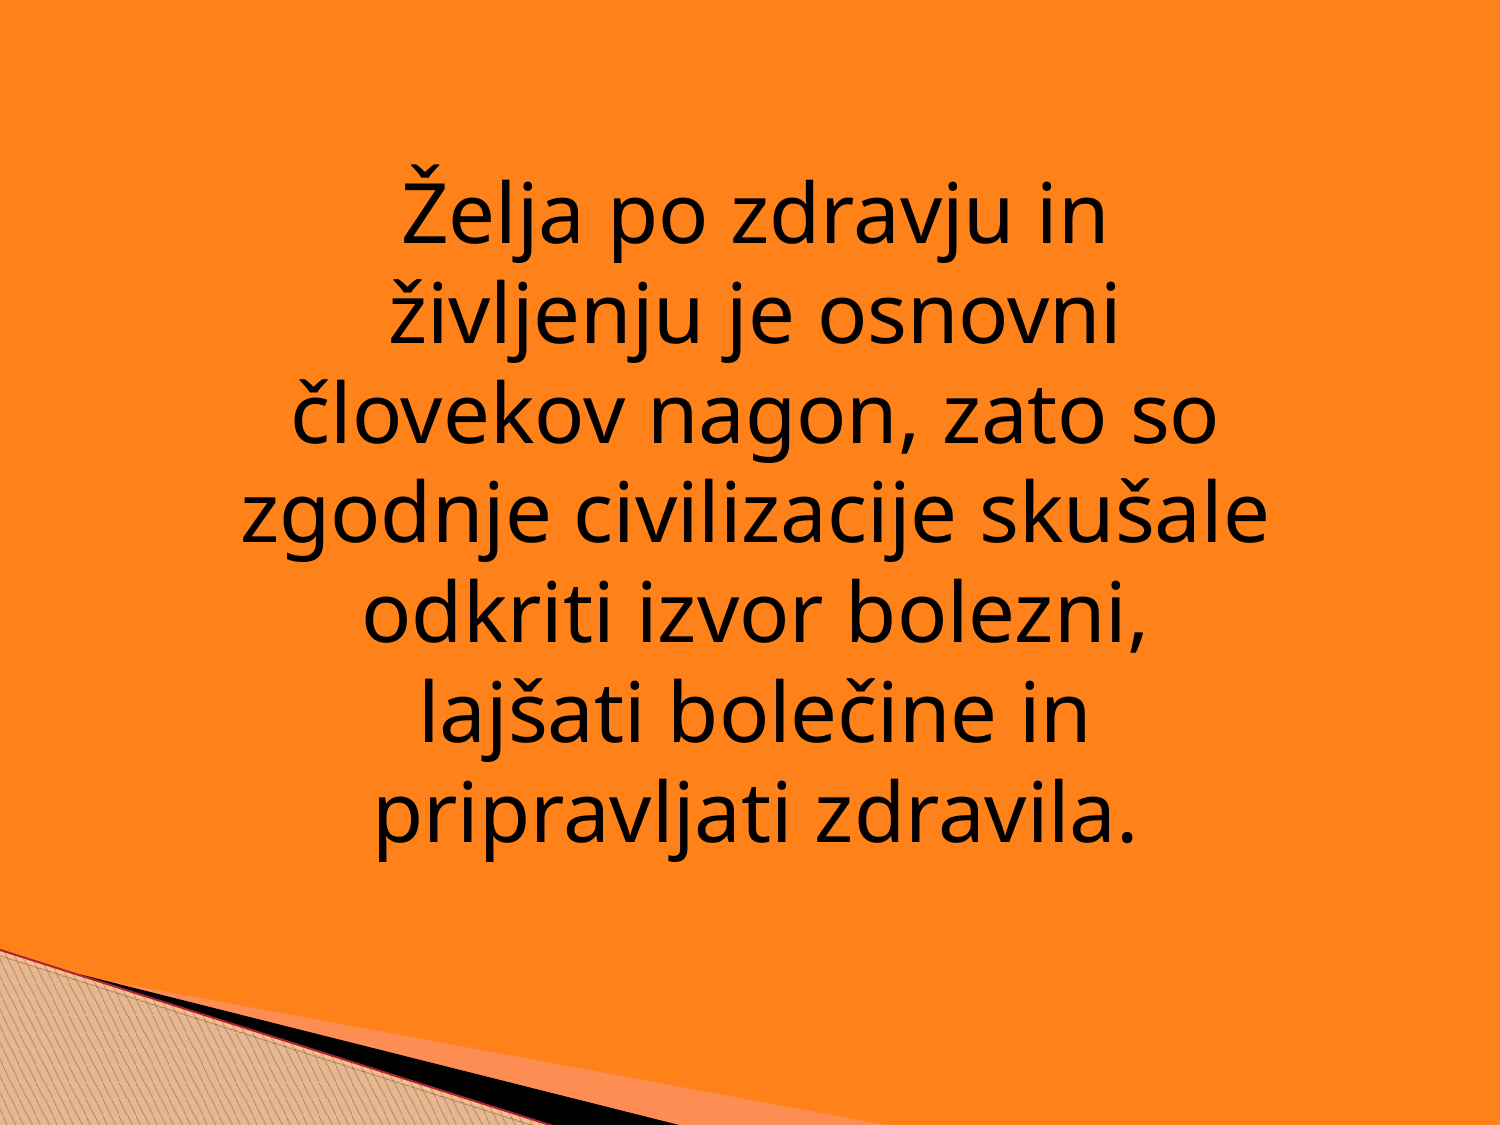

Želja po zdravju in življenju je osnovni človekov nagon, zato so zgodnje civilizacije skušale odkriti izvor bolezni, lajšati bolečine in pripravljati zdravila.